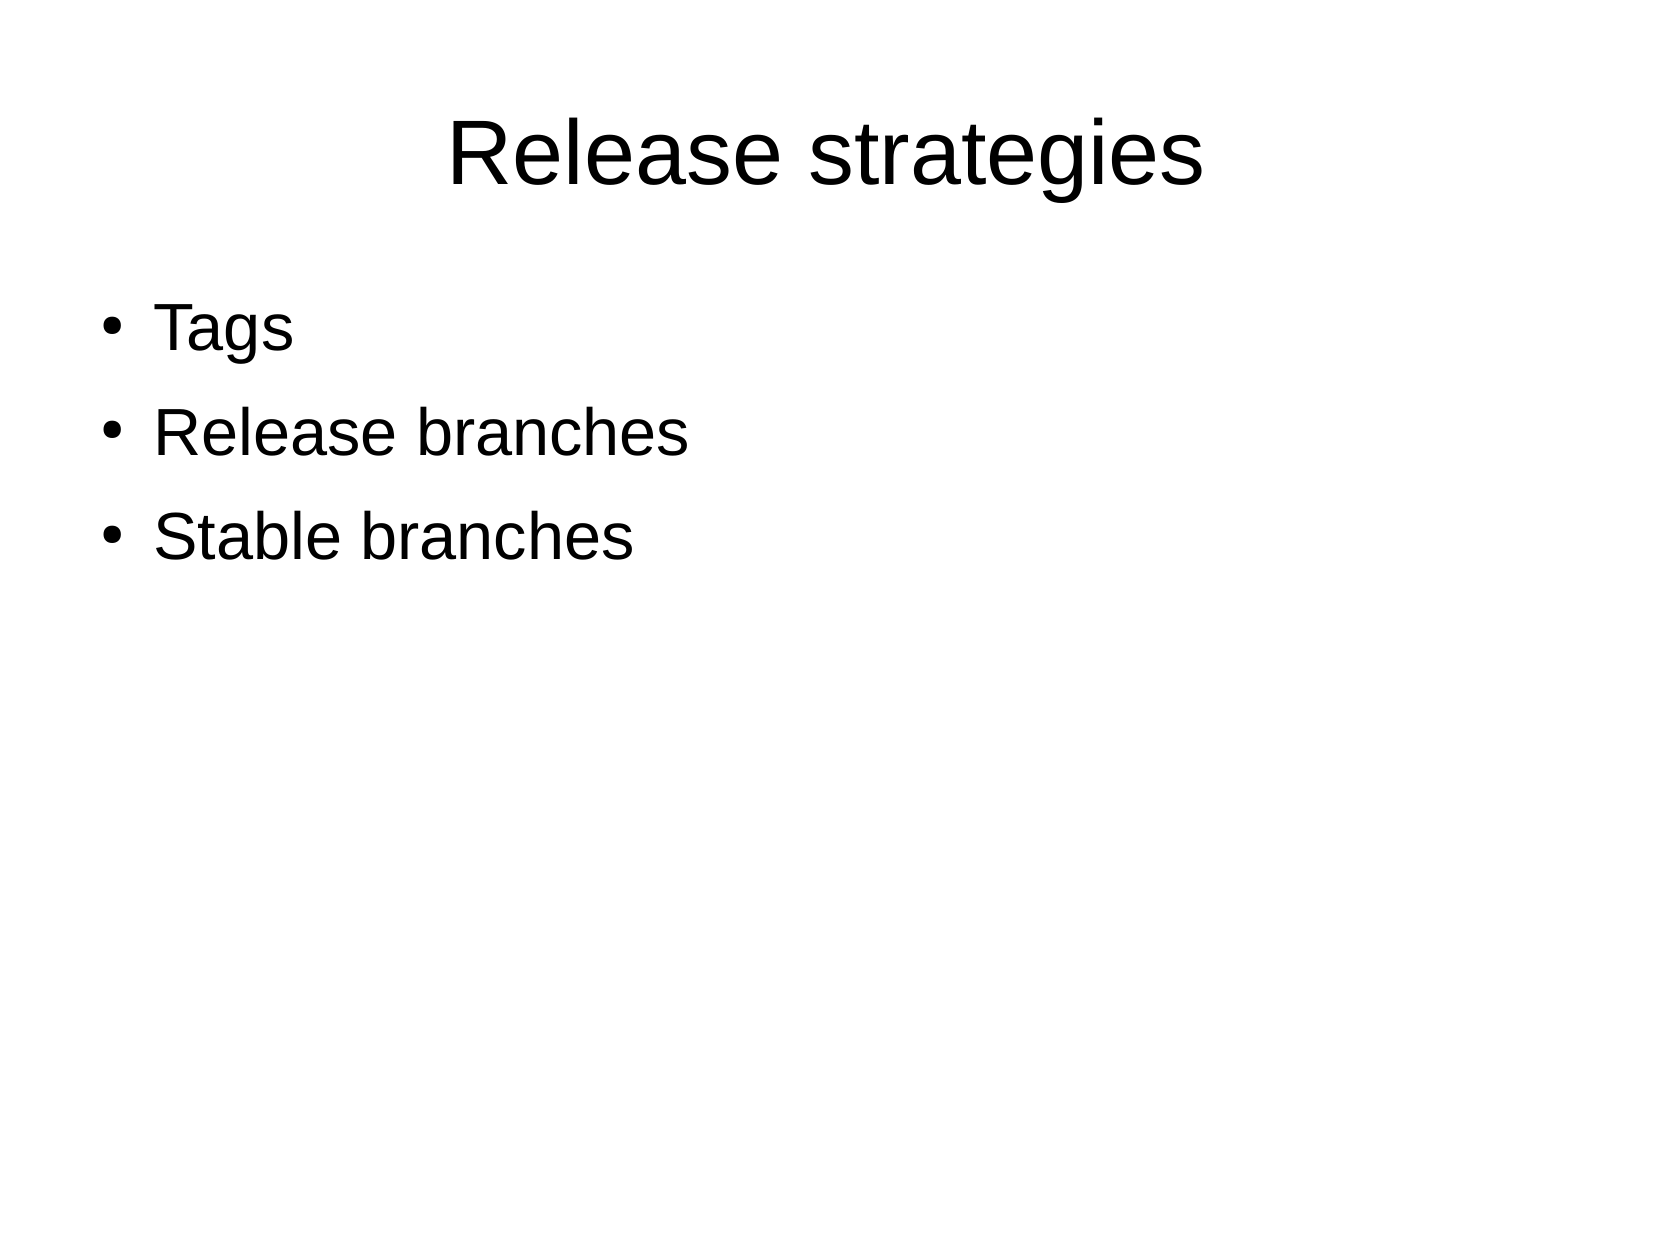

# Release strategies
Tags
Release branches
Stable branches